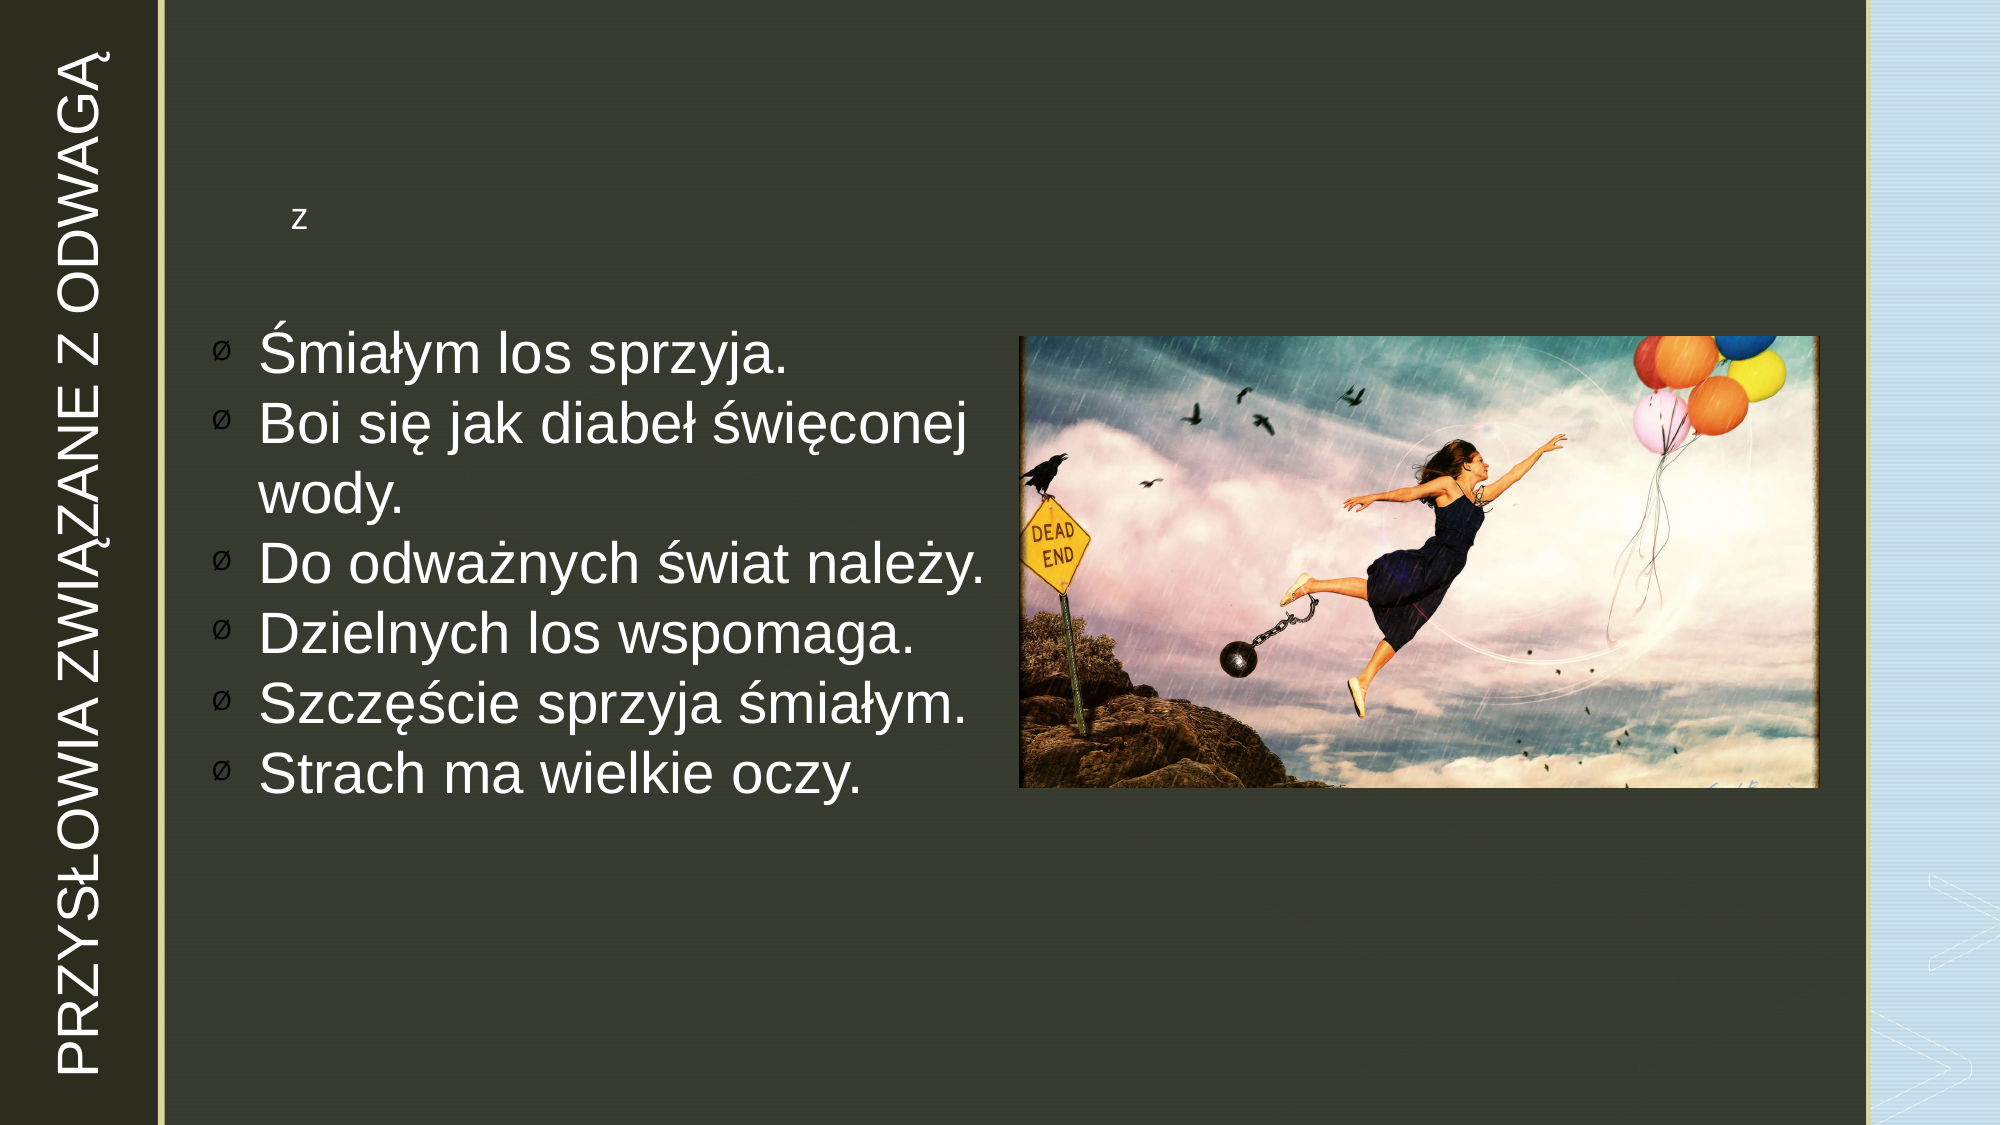

Śmiałym los sprzyja.
Boi się jak diabeł święconej wody.
Do odważnych świat należy.
Dzielnych los wspomaga.
Szczęście sprzyja śmiałym.
Strach ma wielkie oczy.
PRZYSŁOWIA ZWIĄZANE Z ODWAGĄ